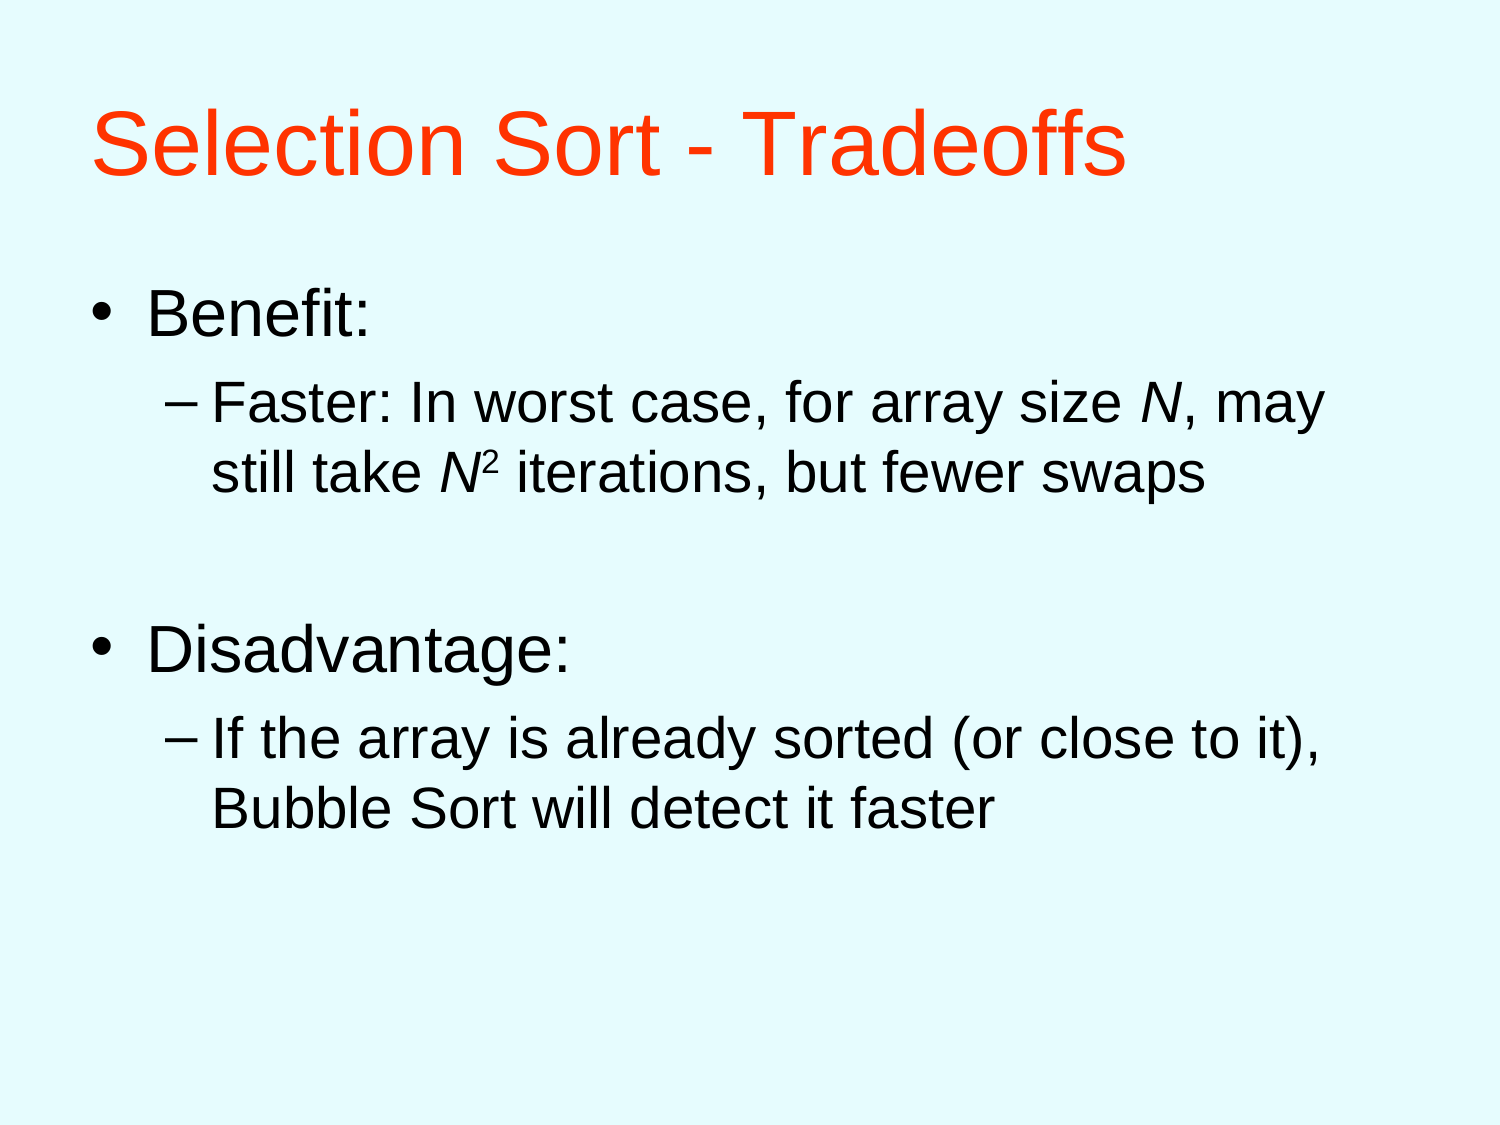

# Selection Sort - Tradeoffs
Benefit:
Faster: In worst case, for array size N, may still take N2 iterations, but fewer swaps
Disadvantage:
If the array is already sorted (or close to it), Bubble Sort will detect it faster